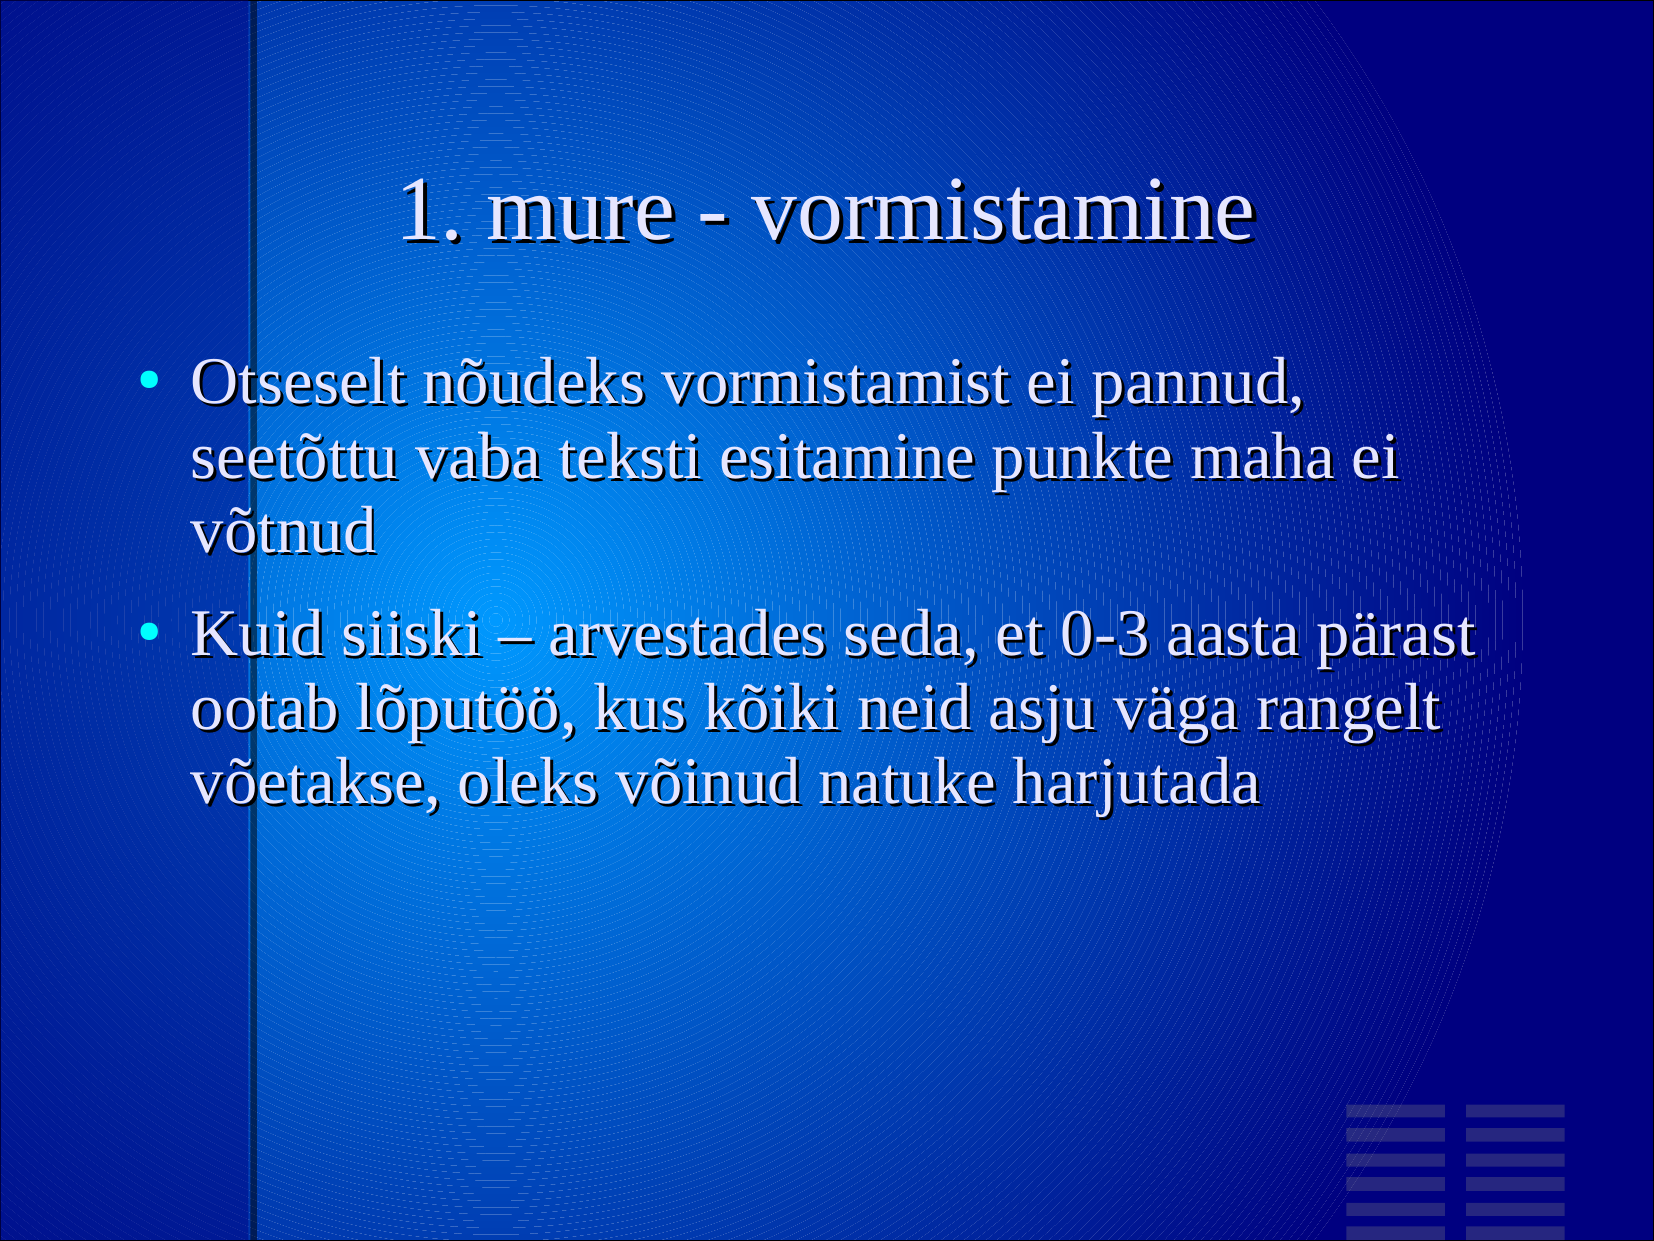

# 1. mure - vormistamine
Otseselt nõudeks vormistamist ei pannud, seetõttu vaba teksti esitamine punkte maha ei võtnud
Kuid siiski – arvestades seda, et 0-3 aasta pärast ootab lõputöö, kus kõiki neid asju väga rangelt võetakse, oleks võinud natuke harjutada